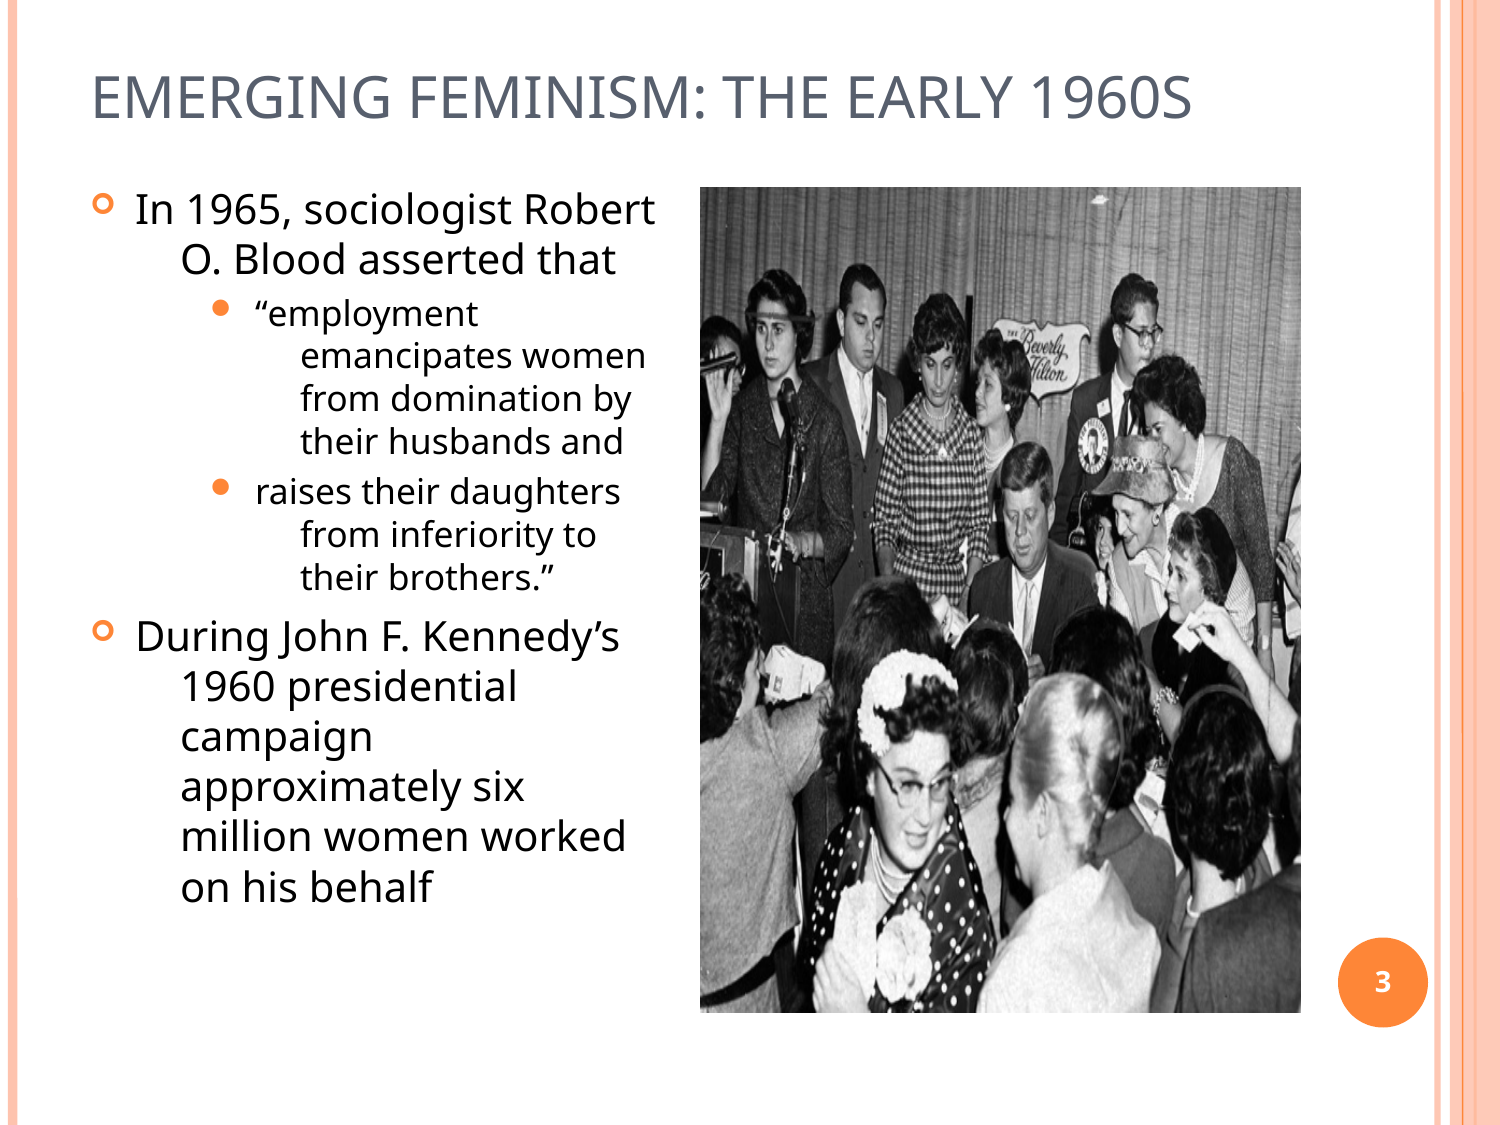

# Emerging Feminism: The Early 1960s
In 1965, sociologist Robert O. Blood asserted that
“employment emancipates women from domination by their husbands and
raises their daughters from inferiority to their brothers.”
During John F. Kennedy’s 1960 presidential campaign approximately six million women worked on his behalf